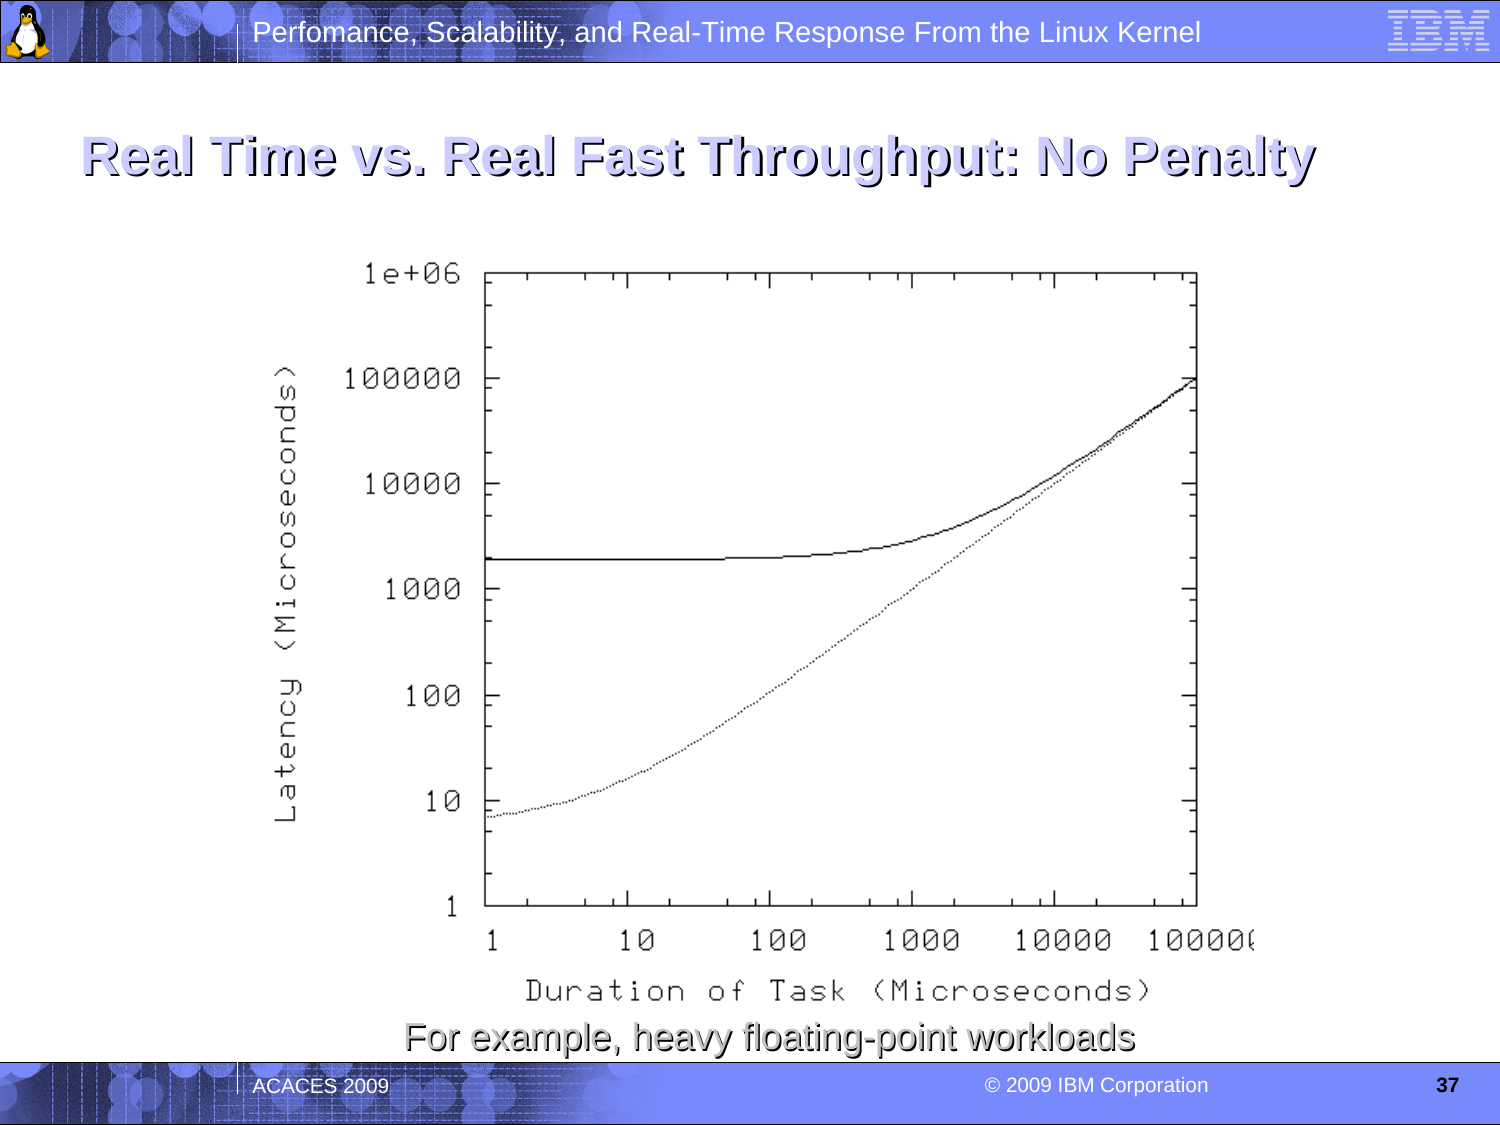

# Real Time vs. Real Fast Throughput: No Penalty
For example, heavy floating-point workloads
37